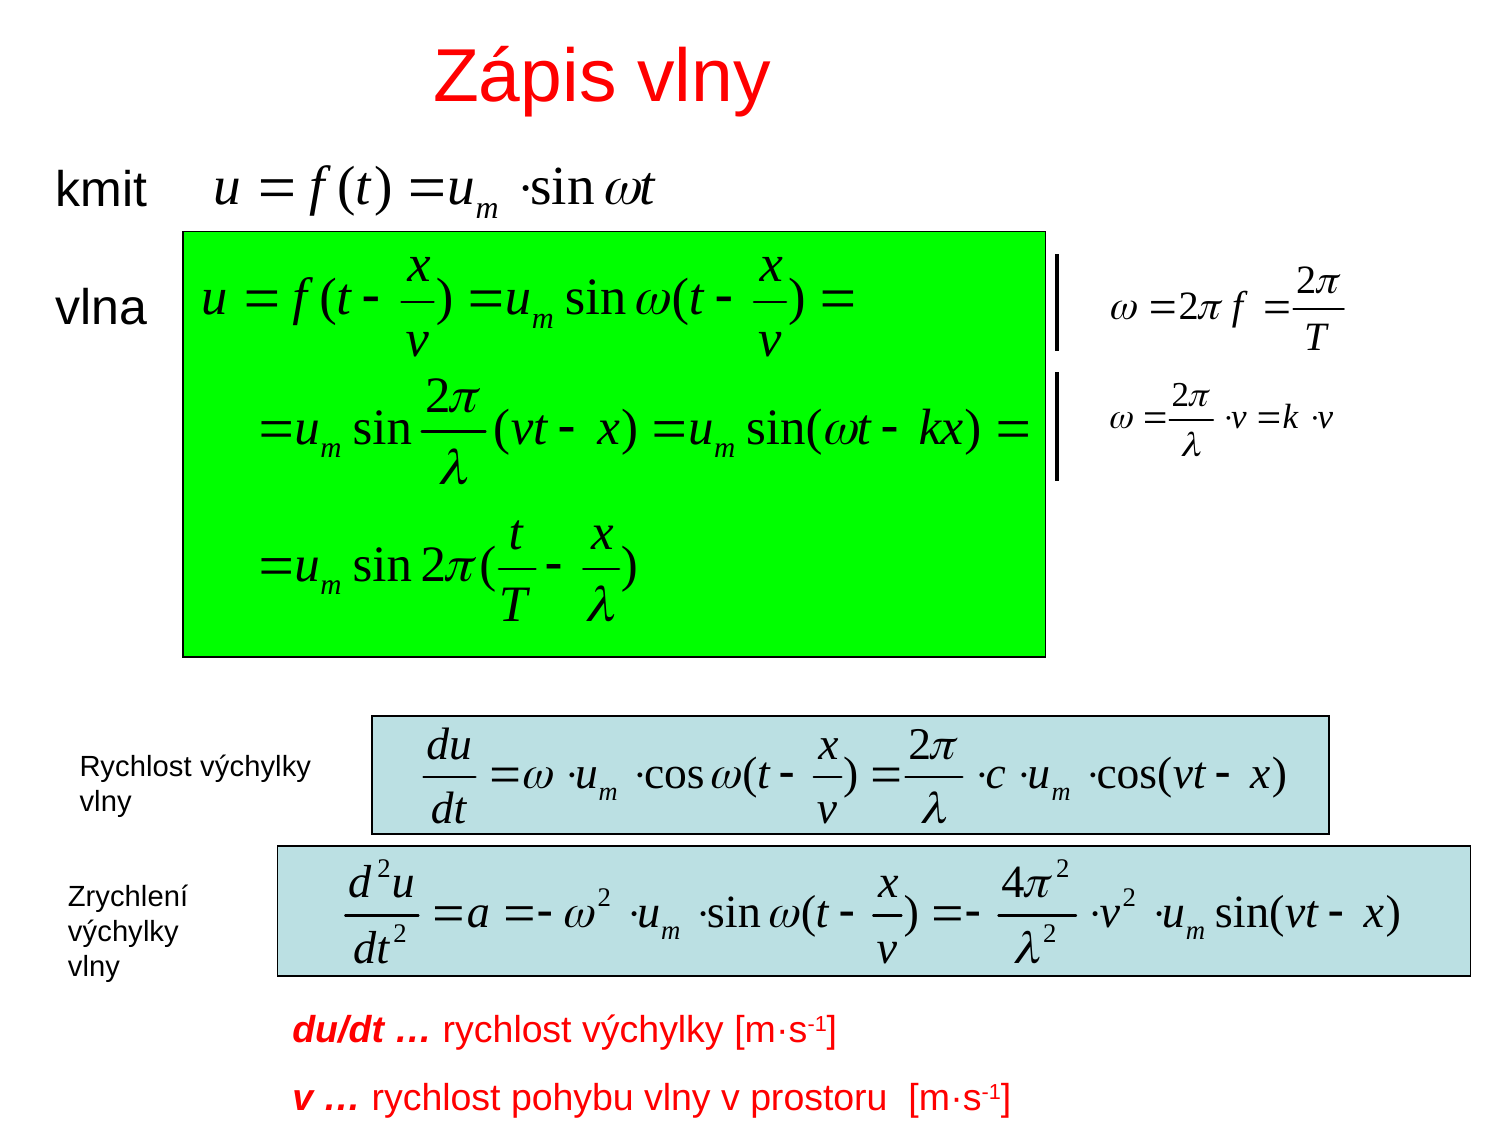

Zápis vlny
kmit
vlna
Rychlost výchylky vlny
Zrychlení výchylky vlny
du/dt … rychlost výchylky [m·s-1]
v … rychlost pohybu vlny v prostoru [m·s-1]